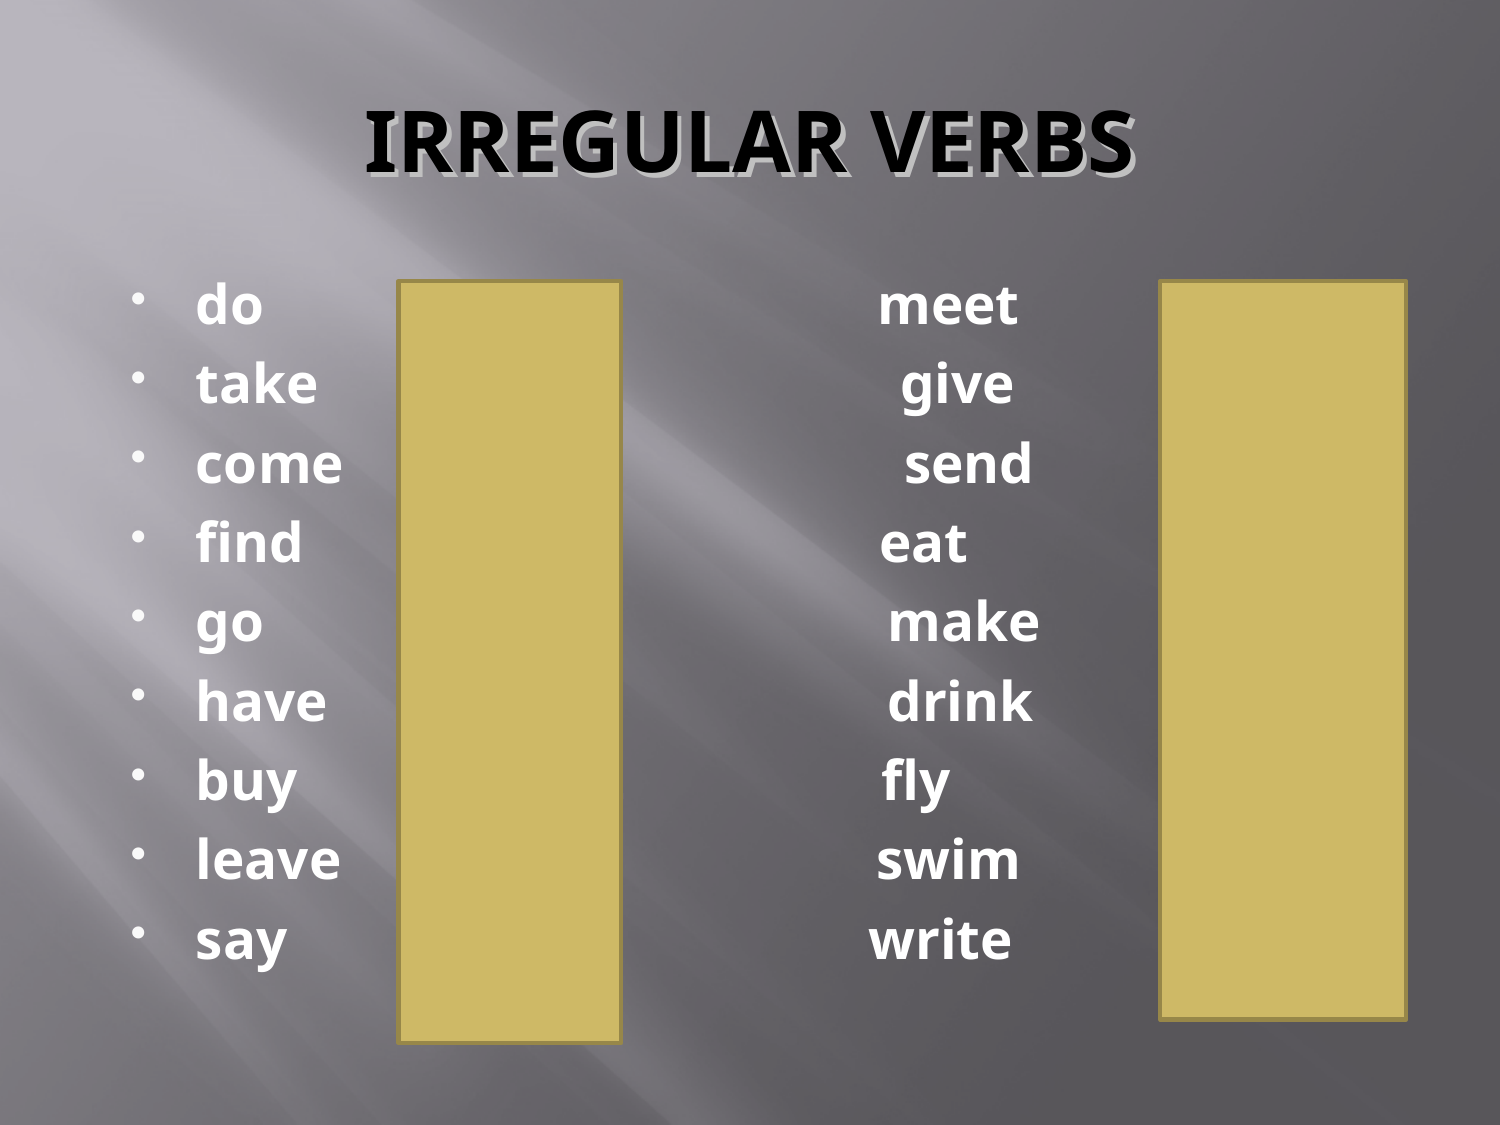

# IRREGULAR VERBS
do did meet met
take took give gave
come came send sent
find found eat ate
go went make made
have had drink drank
buy bought fly flew
leave left swim swam
say said write wrote…